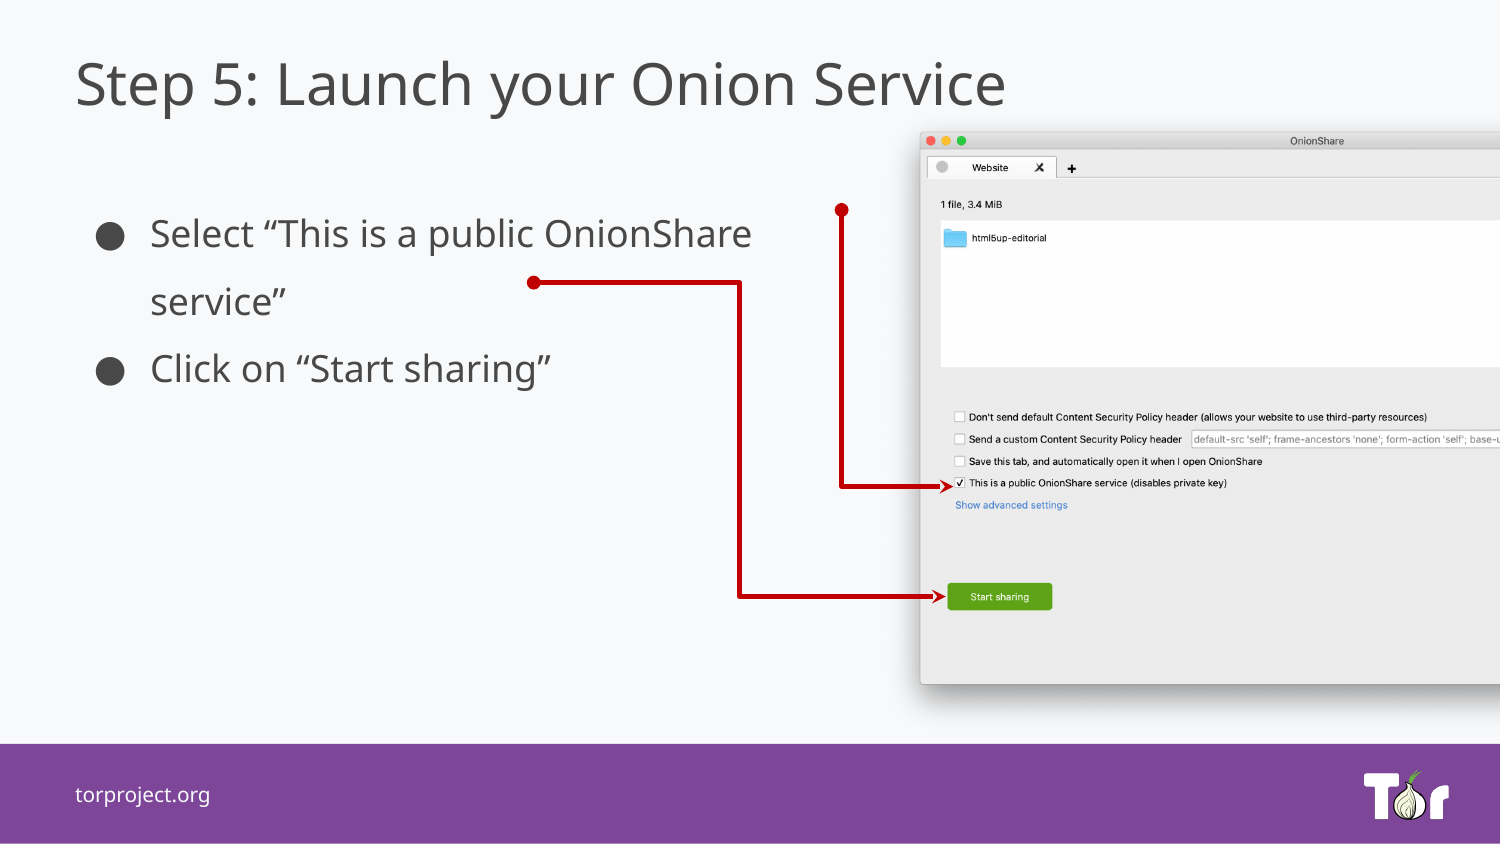

# Step 5: Launch your Onion Service
Select “This is a public OnionShare service”
Click on “Start sharing”